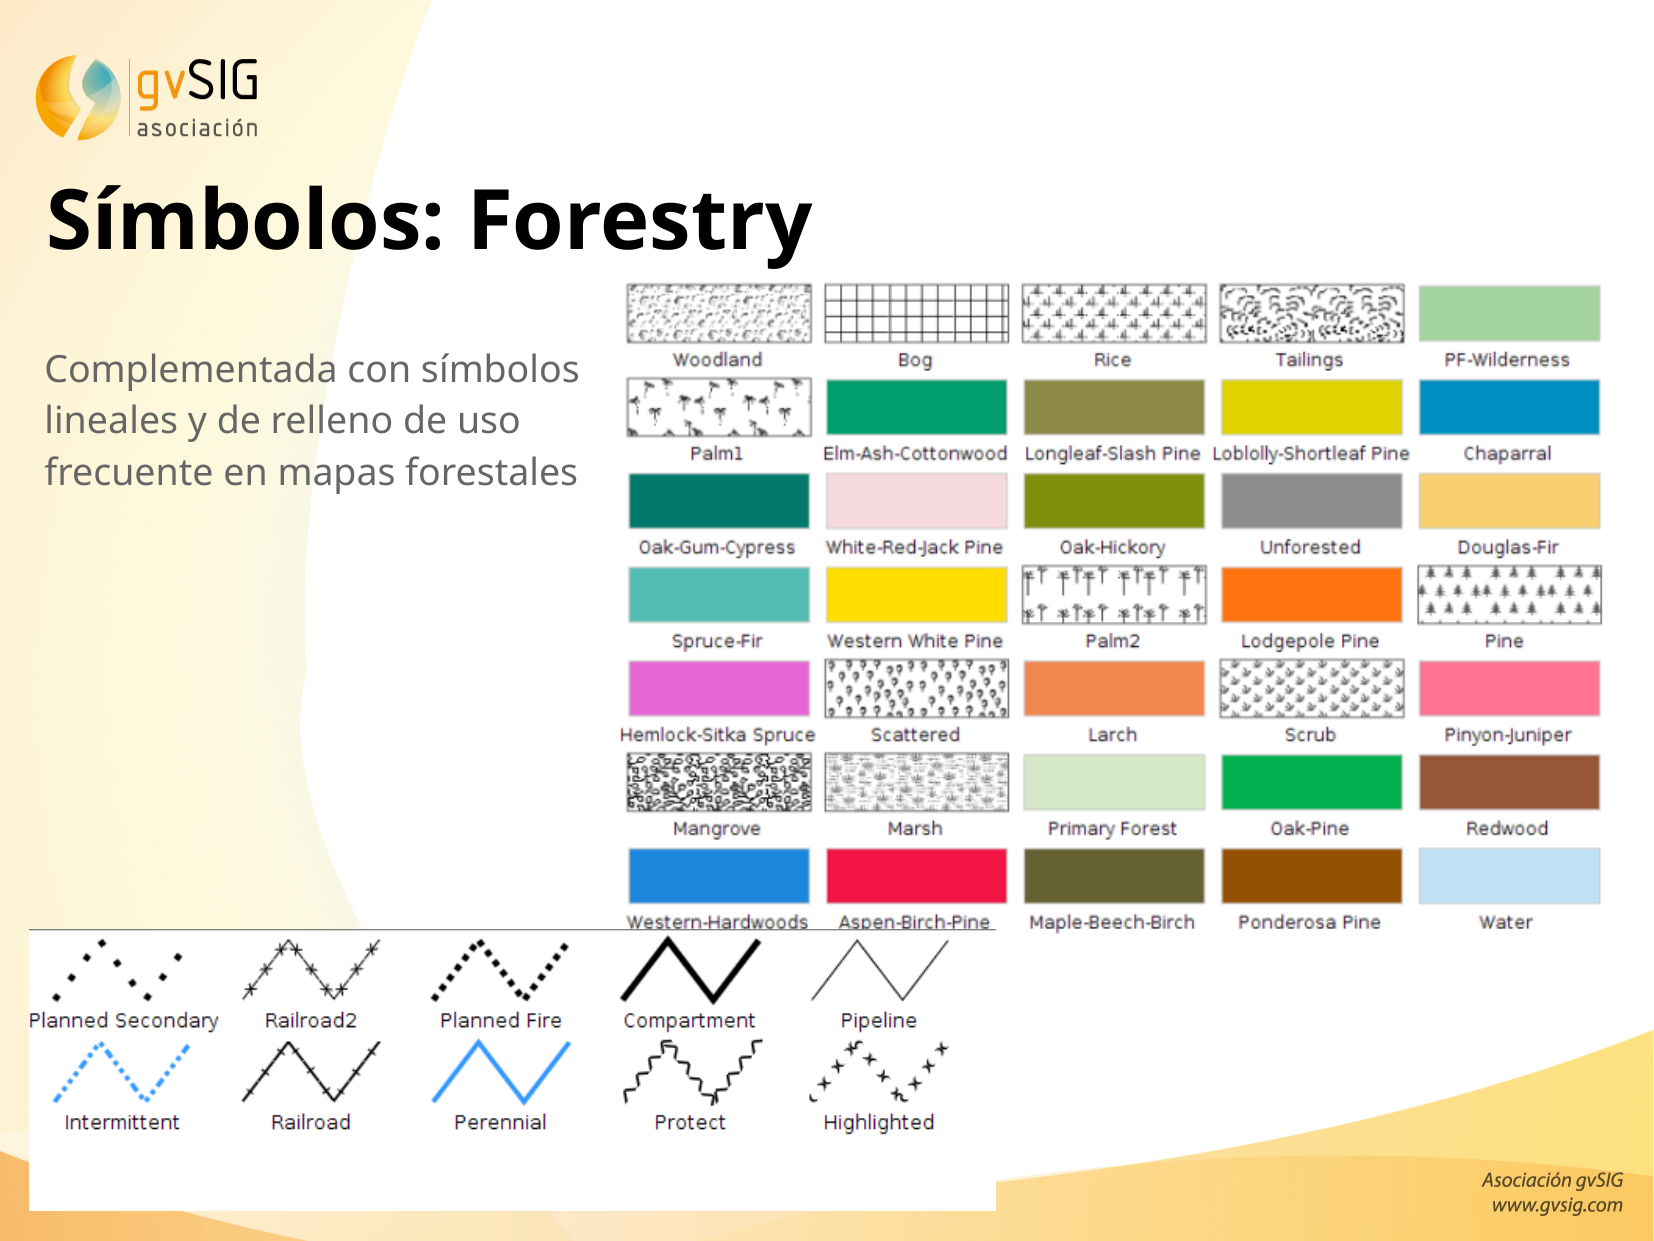

# Símbolos: Forestry
Complementada con símbolos lineales y de relleno de uso frecuente en mapas forestales